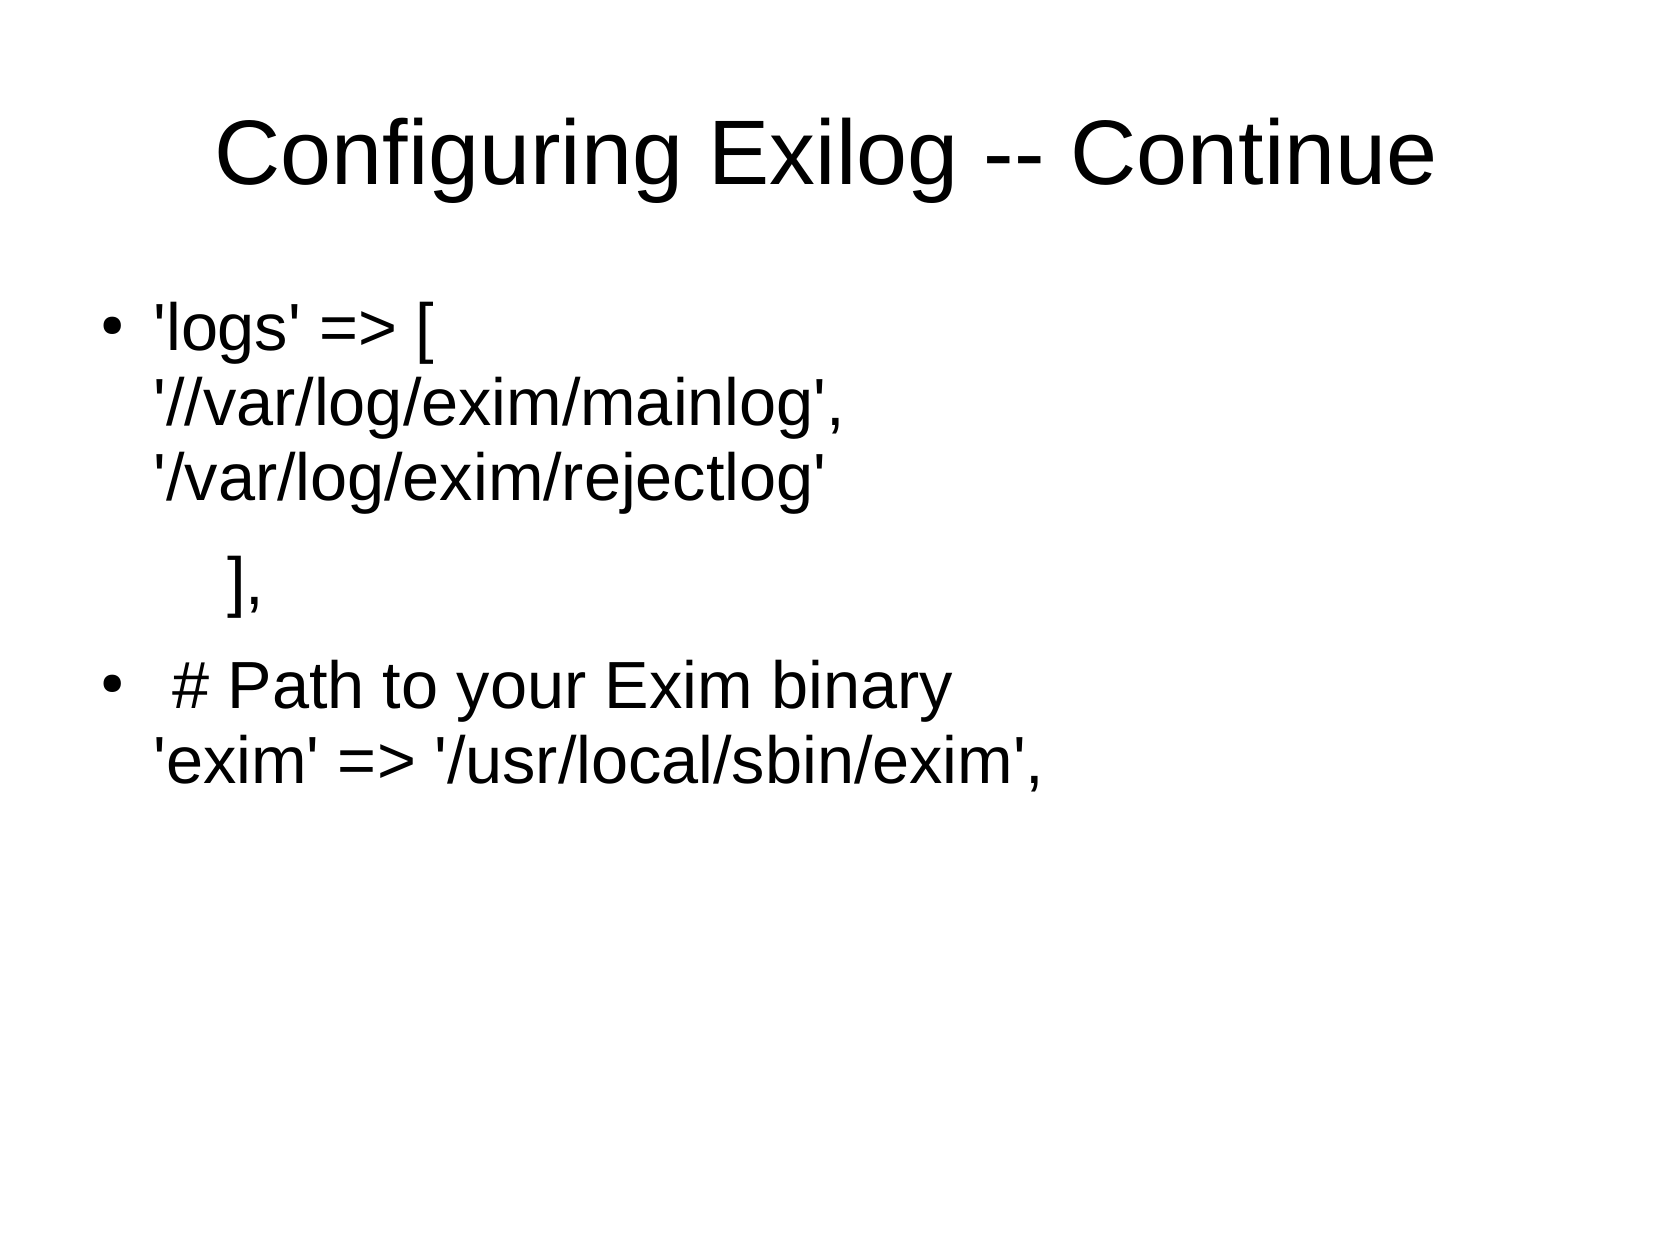

# Configuring Exilog -- Continue
'logs' => [	 	 			 	 	 '//var/log/exim/mainlog',				 '/var/log/exim/rejectlog'
 ],
 # Path to your Exim binary							 'exim' => '/usr/local/sbin/exim',